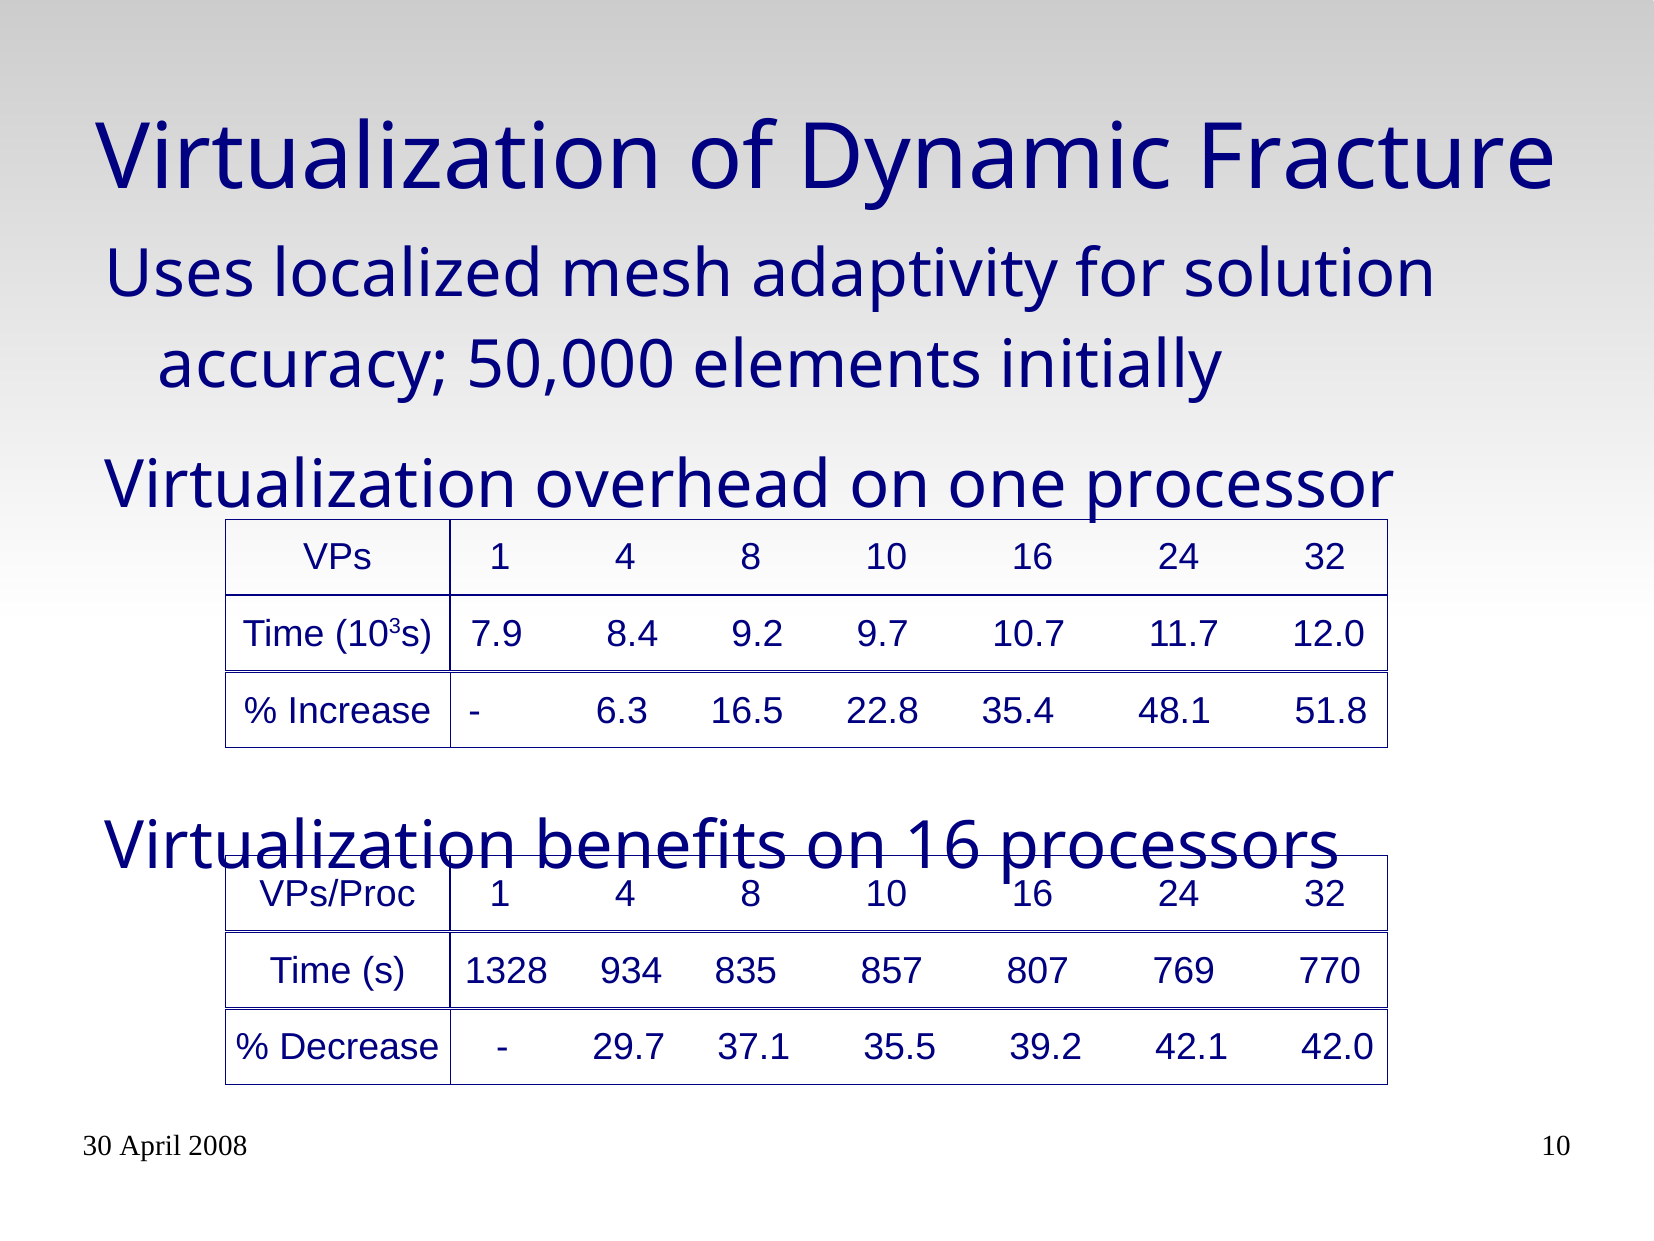

# Virtualization of Dynamic Fracture
Uses localized mesh adaptivity for solution accuracy; 50,000 elements initially
Virtualization overhead on one processor
Virtualization benefits on 16 processors
VPs
1 4 8 10 16 24 32
Time (103s)
7.9 8.4 9.2 9.7 10.7 11.7 12.0
% Increase
- 6.3 16.5 22.8 35.4 48.1 51.8
VPs/Proc
1 4 8 10 16 24 32
Time (s)
1328 934 835 857 807 769 770
% Decrease
 - 29.7 37.1 35.5 39.2 42.1 42.0
30 April 2008
10